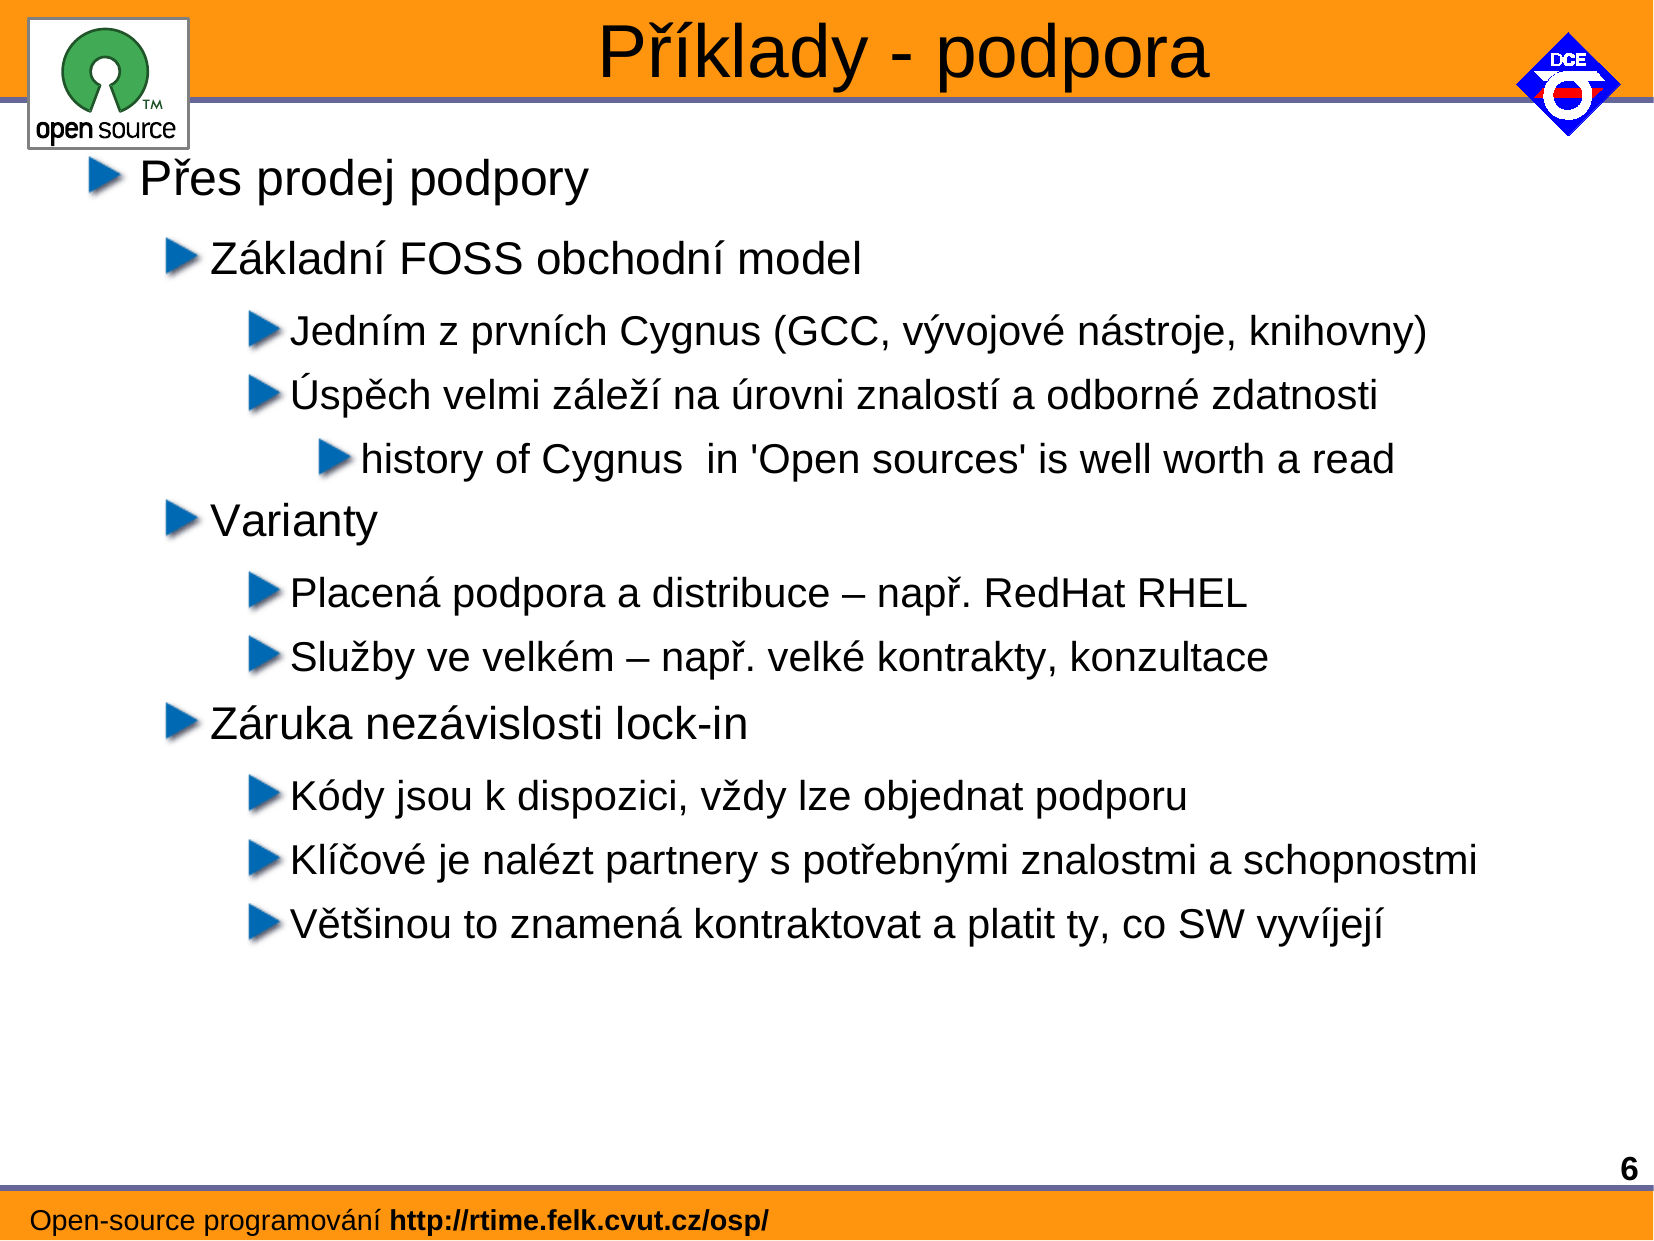

# Příklady - podpora
Přes prodej podpory
Základní FOSS obchodní model
Jedním z prvních Cygnus (GCC, vývojové nástroje, knihovny)
Úspěch velmi záleží na úrovni znalostí a odborné zdatnosti
history of Cygnus in 'Open sources' is well worth a read
Varianty
Placená podpora a distribuce – např. RedHat RHEL
Služby ve velkém – např. velké kontrakty, konzultace
Záruka nezávislosti lock-in
Kódy jsou k dispozici, vždy lze objednat podporu
Klíčové je nalézt partnery s potřebnými znalostmi a schopnostmi
Většinou to znamená kontraktovat a platit ty, co SW vyvíjejí